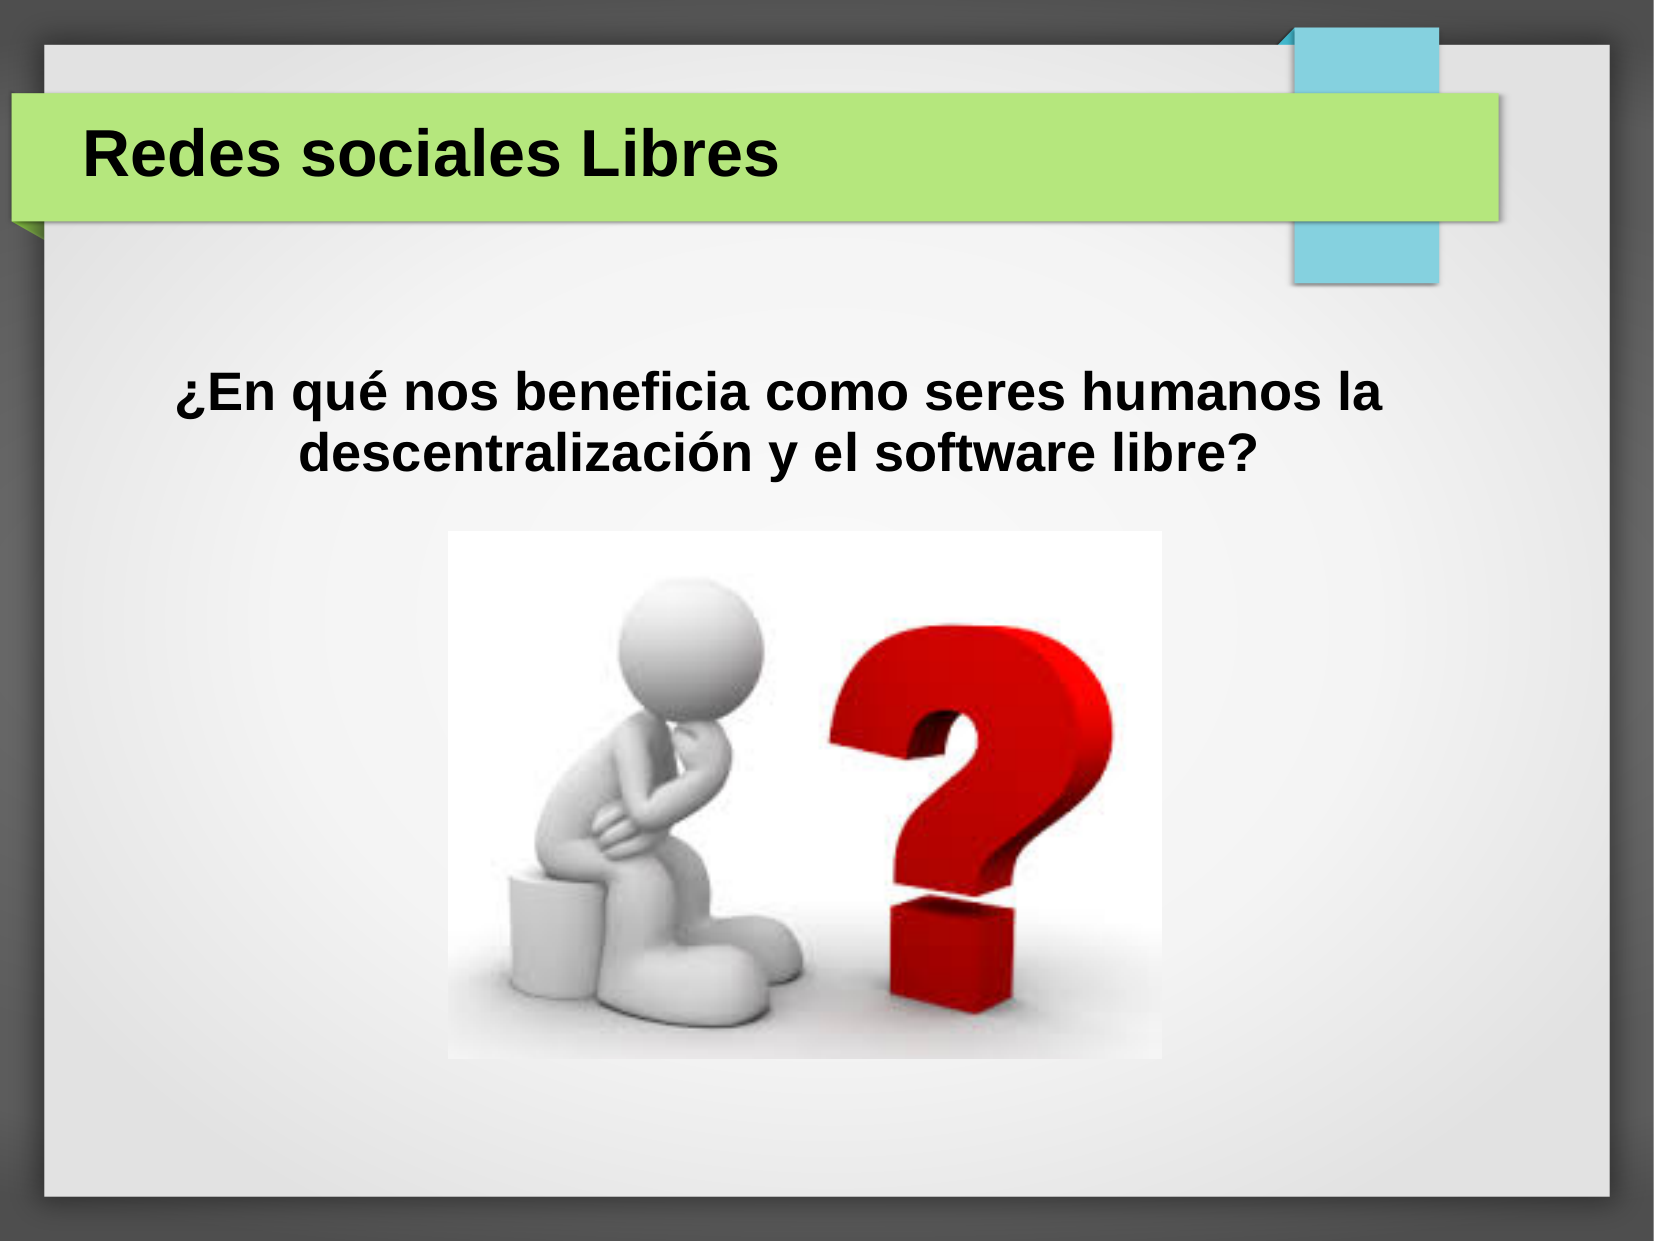

# Redes sociales Libres
¿En qué nos beneficia como seres humanos la descentralización y el software libre?